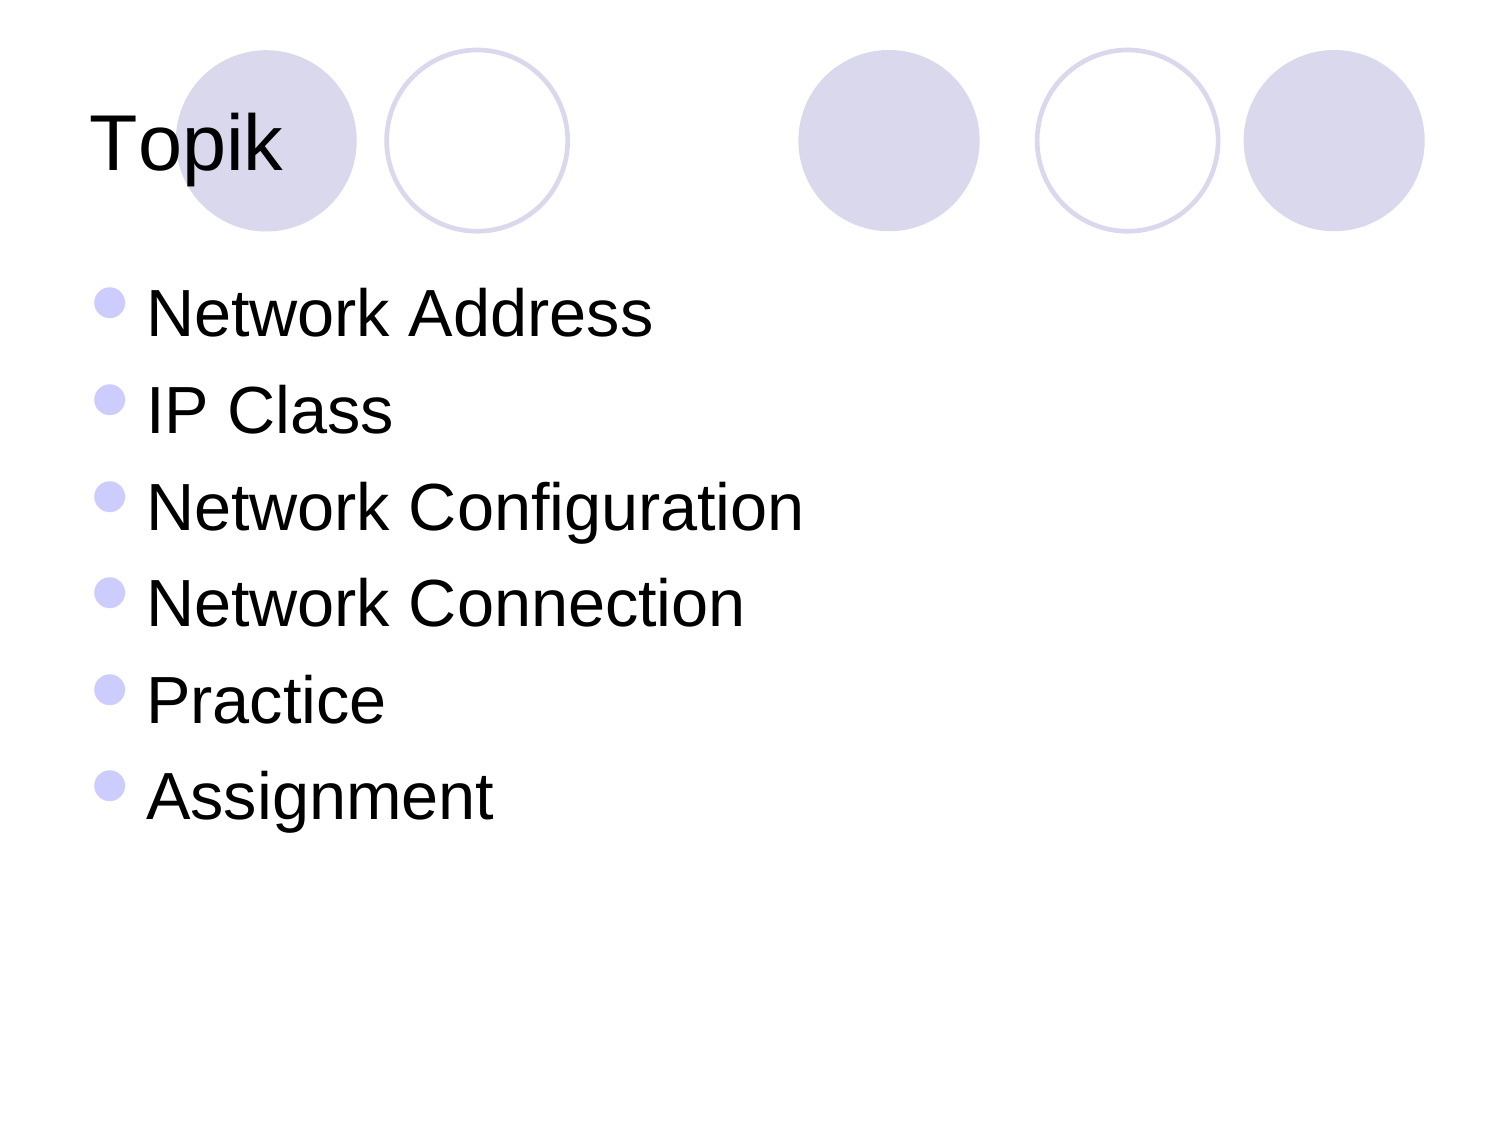

# Topik
Network Address
IP Class
Network Configuration
Network Connection
Practice
Assignment